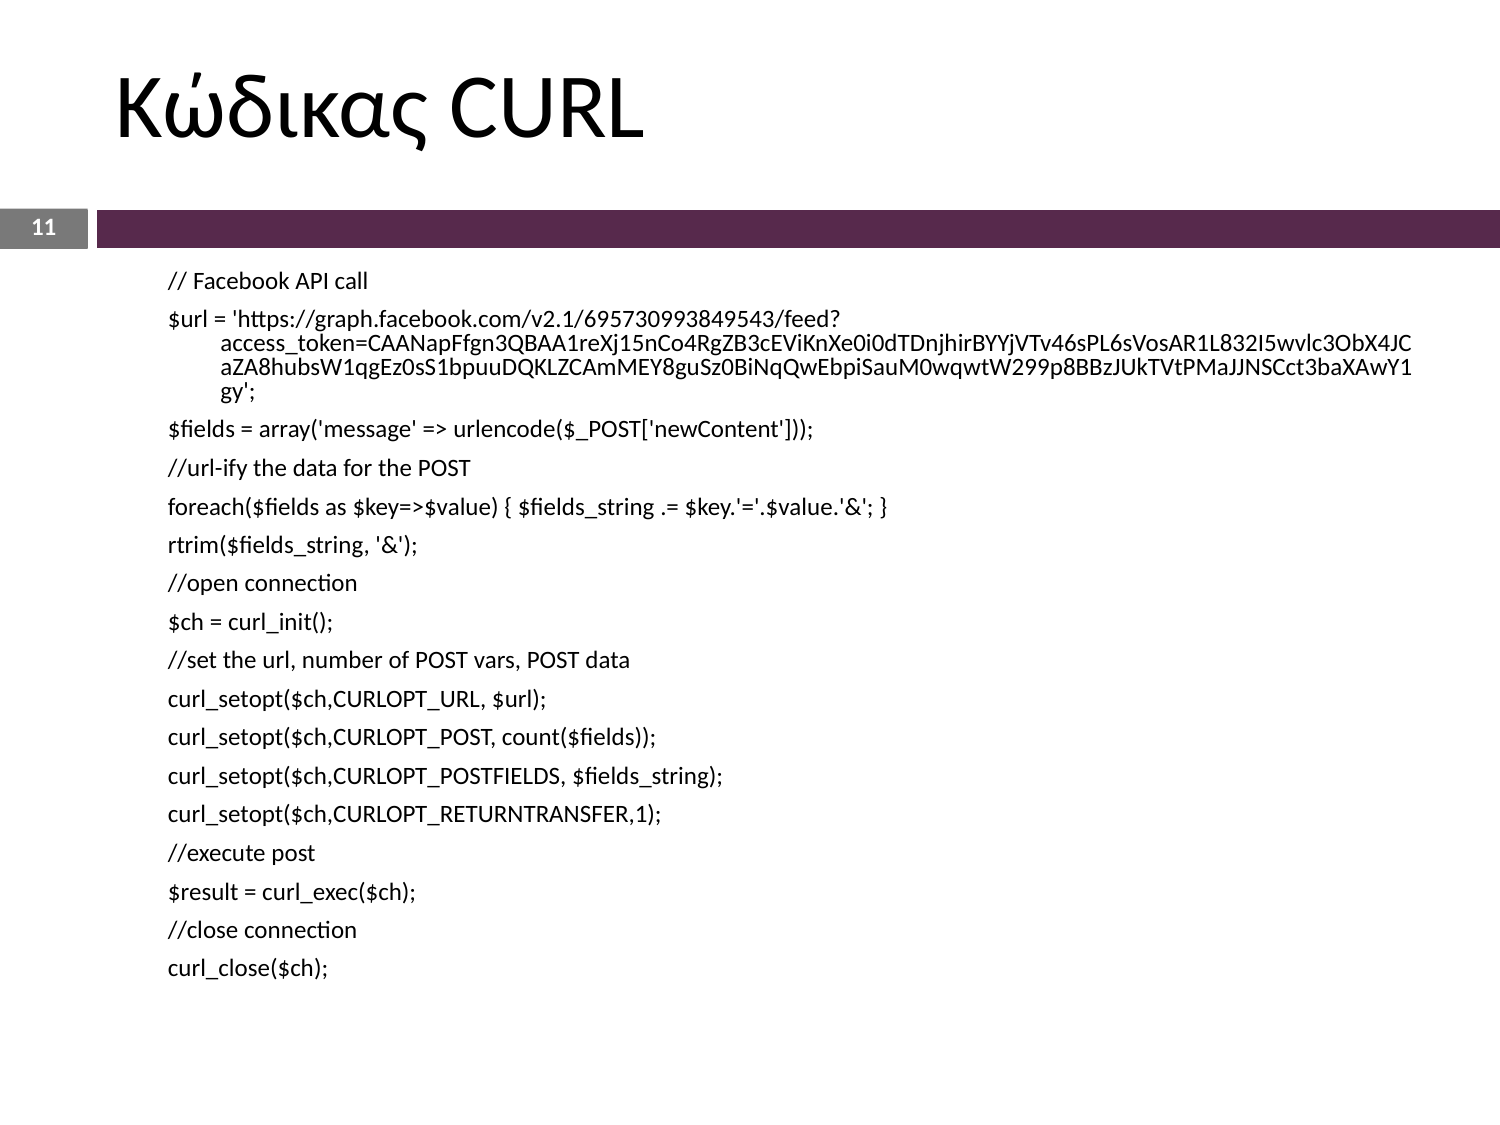

# Κώδικας CURL
// Facebook API call
$url = 'https://graph.facebook.com/v2.1/695730993849543/feed?access_token=CAANapFfgn3QBAA1reXj15nCo4RgZB3cEViKnXe0i0dTDnjhirBYYjVTv46sPL6sVosAR1L832I5wvlc3ObX4JCaZA8hubsW1qgEz0sS1bpuuDQKLZCAmMEY8guSz0BiNqQwEbpiSauM0wqwtW299p8BBzJUkTVtPMaJJNSCct3baXAwY1gy';
$fields = array('message' => urlencode($_POST['newContent']));
//url-ify the data for the POST
foreach($fields as $key=>$value) { $fields_string .= $key.'='.$value.'&'; }
rtrim($fields_string, '&');
//open connection
$ch = curl_init();
//set the url, number of POST vars, POST data
curl_setopt($ch,CURLOPT_URL, $url);
curl_setopt($ch,CURLOPT_POST, count($fields));
curl_setopt($ch,CURLOPT_POSTFIELDS, $fields_string);
curl_setopt($ch,CURLOPT_RETURNTRANSFER,1);
//execute post
$result = curl_exec($ch);
//close connection
curl_close($ch);